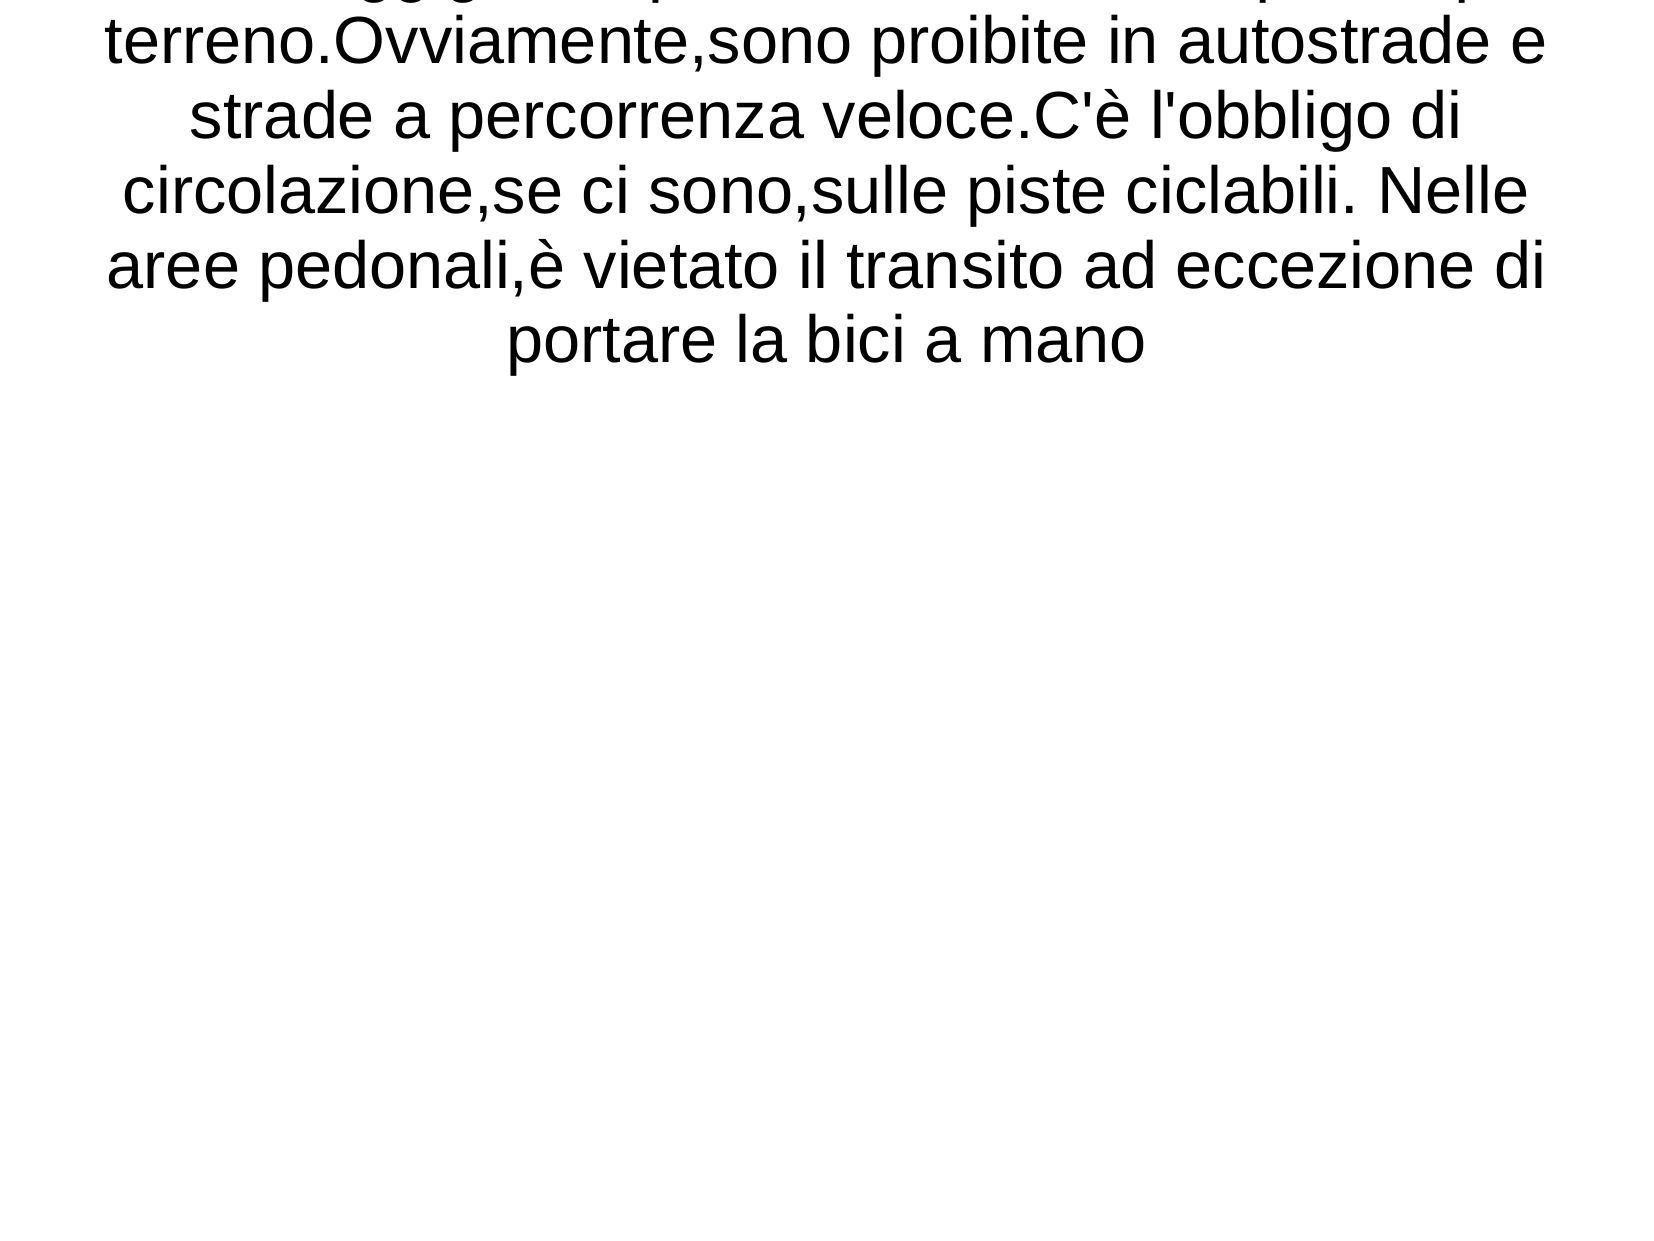

# Le bici oggigiorno,possono andare su qualunque terreno.Ovviamente,sono proibite in autostrade e strade a percorrenza veloce.C'è l'obbligo di circolazione,se ci sono,sulle piste ciclabili. Nelle aree pedonali,è vietato il transito ad eccezione di portare la bici a mano